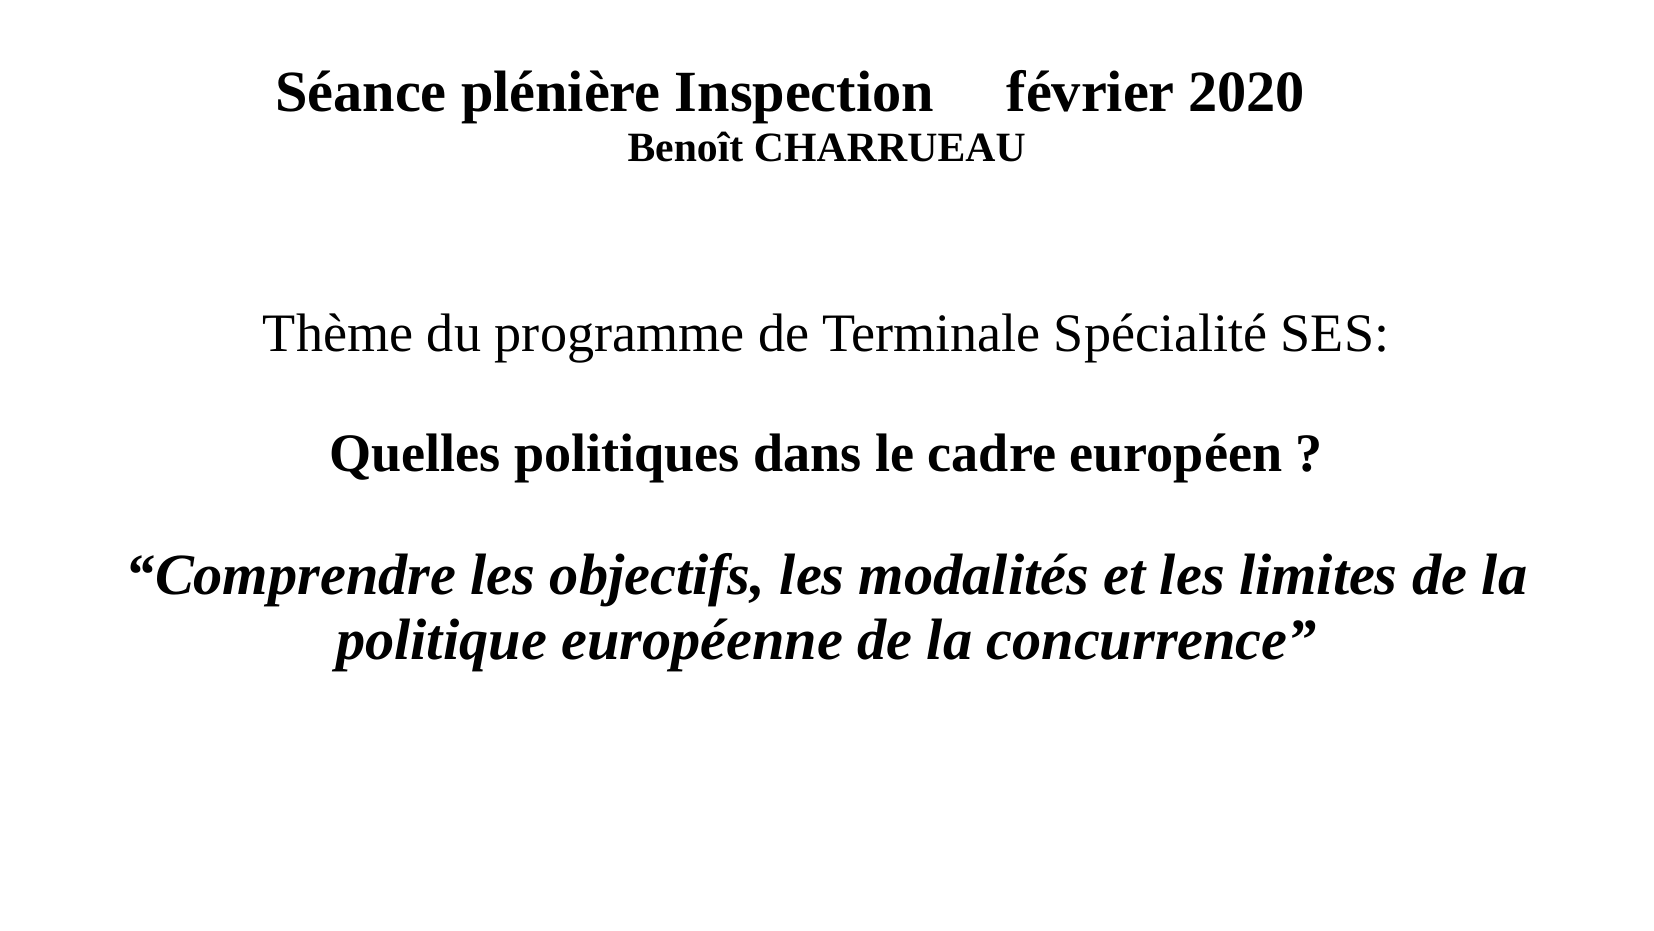

# Séance plénière Inspection février 2020 Benoît CHARRUEAU
Thème du programme de Terminale Spécialité SES:
Quelles politiques dans le cadre européen ?
“Comprendre les objectifs, les modalités et les limites de la politique européenne de la concurrence”